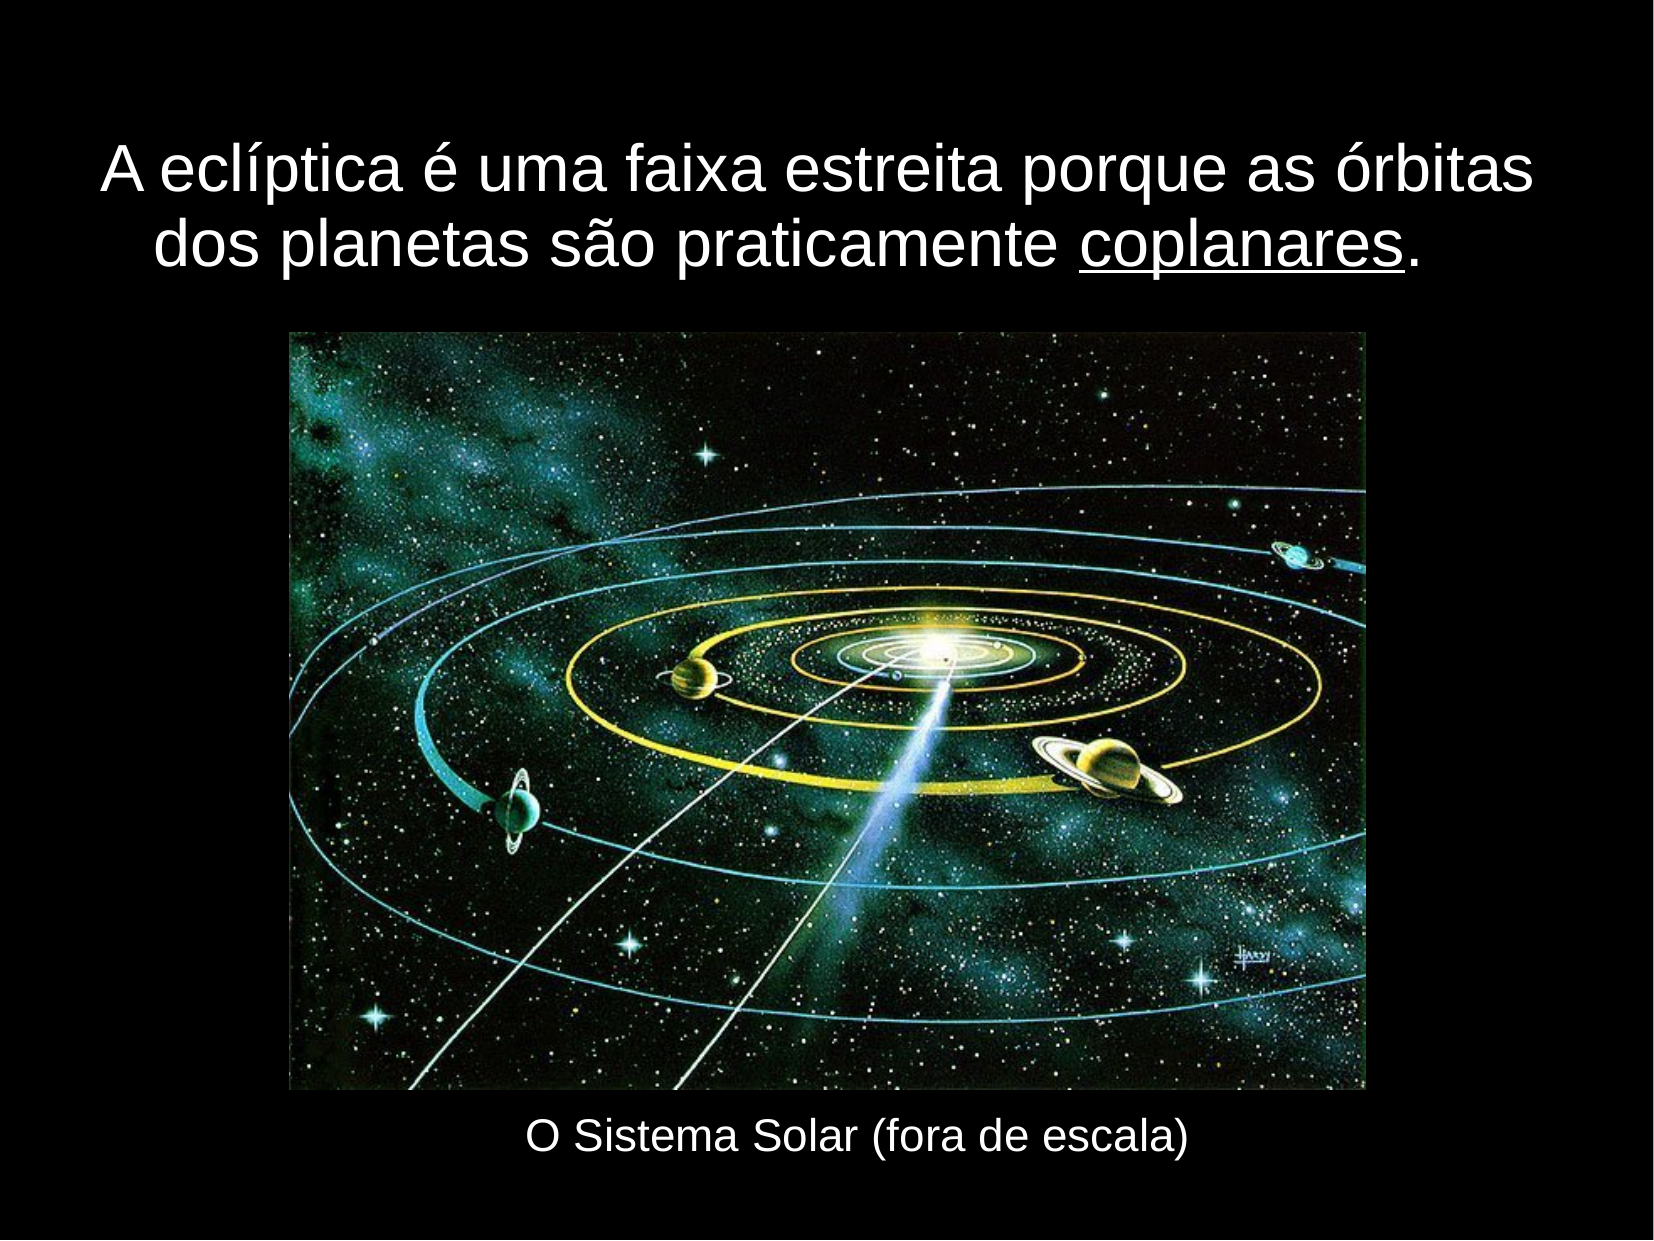

#
A eclíptica é uma faixa estreita porque as órbitas dos planetas são praticamente coplanares.
O Sistema Solar (fora de escala)